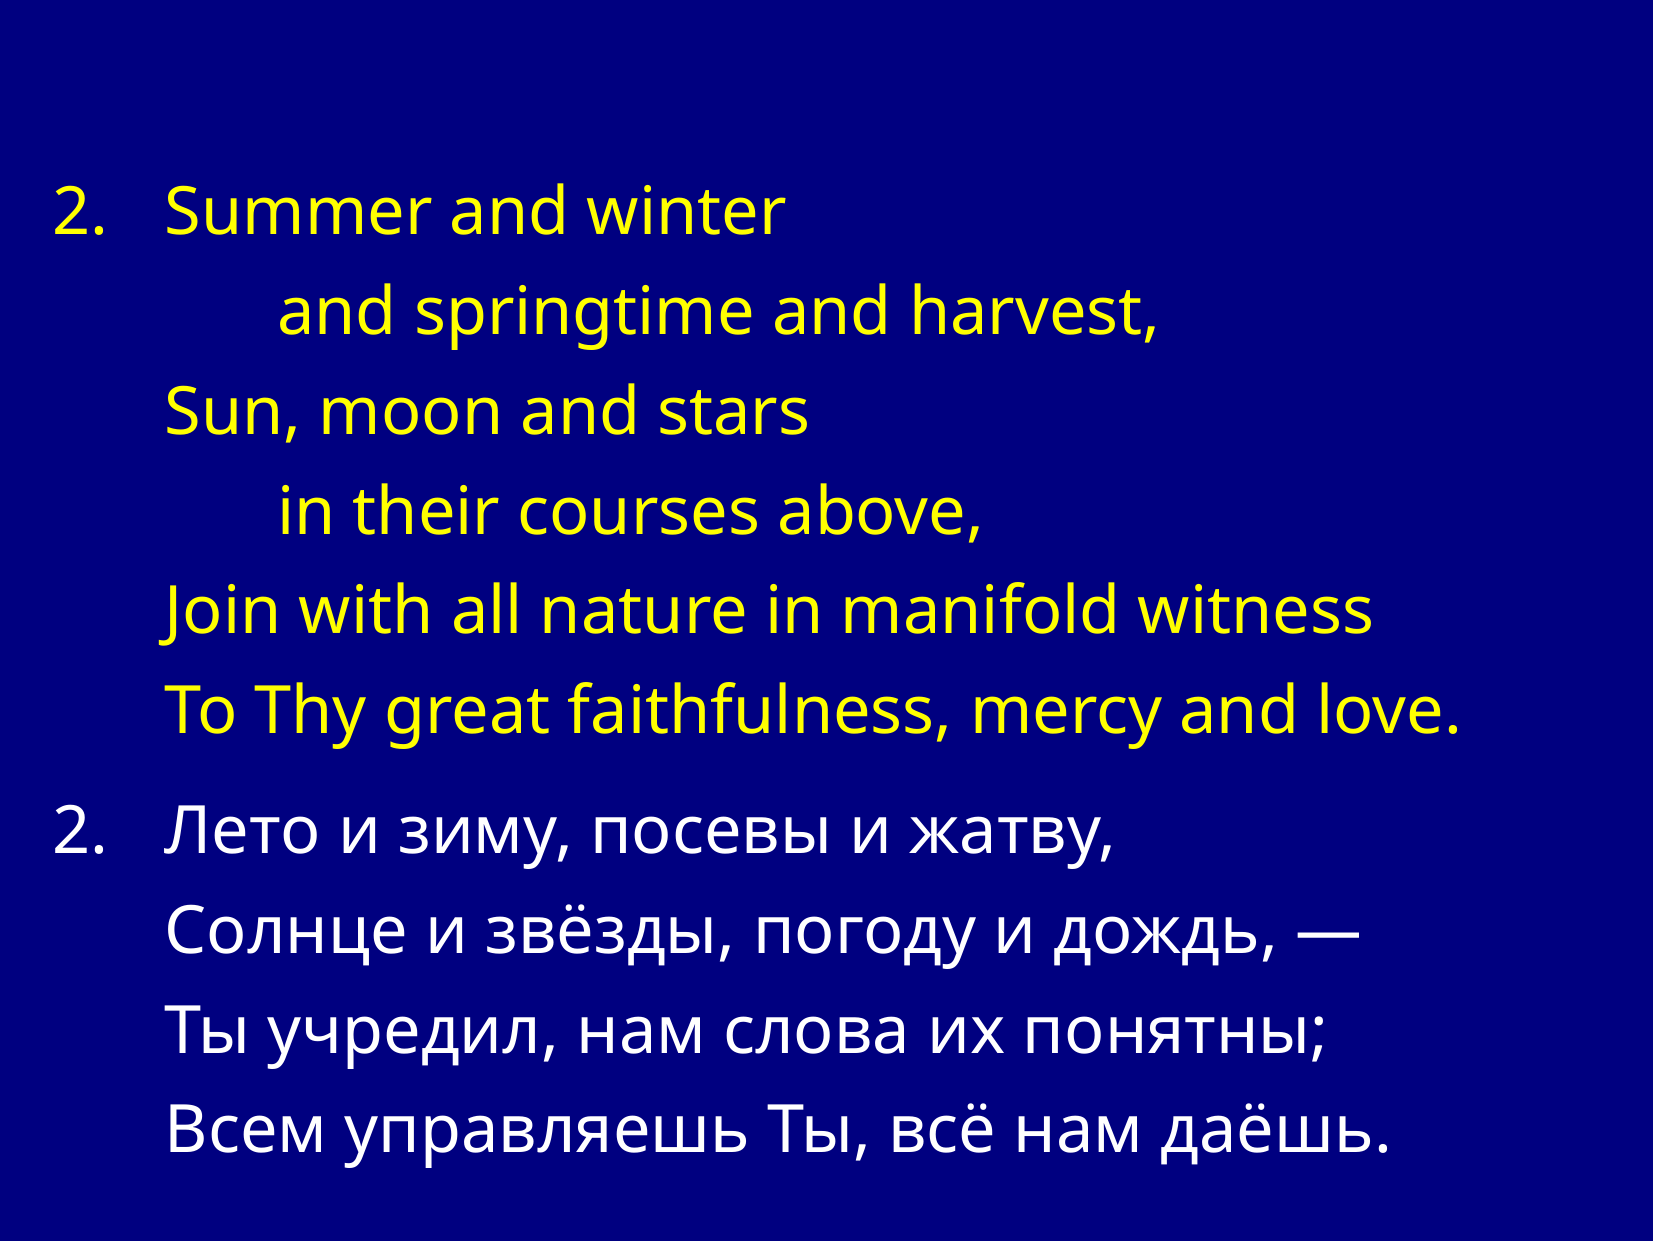

2.	Summer and winter
		and springtime and harvest,
	Sun, moon and stars
		in their courses above,
	Join with all nature in manifold witness
	To Thy great faithfulness, mercy and love.
2.	Лето и зиму, посевы и жатву,
	Солнце и звёзды, погоду и дождь, —
	Ты учредил, нам слова их понятны;
	Всем управляешь Ты, всё нам даёшь.